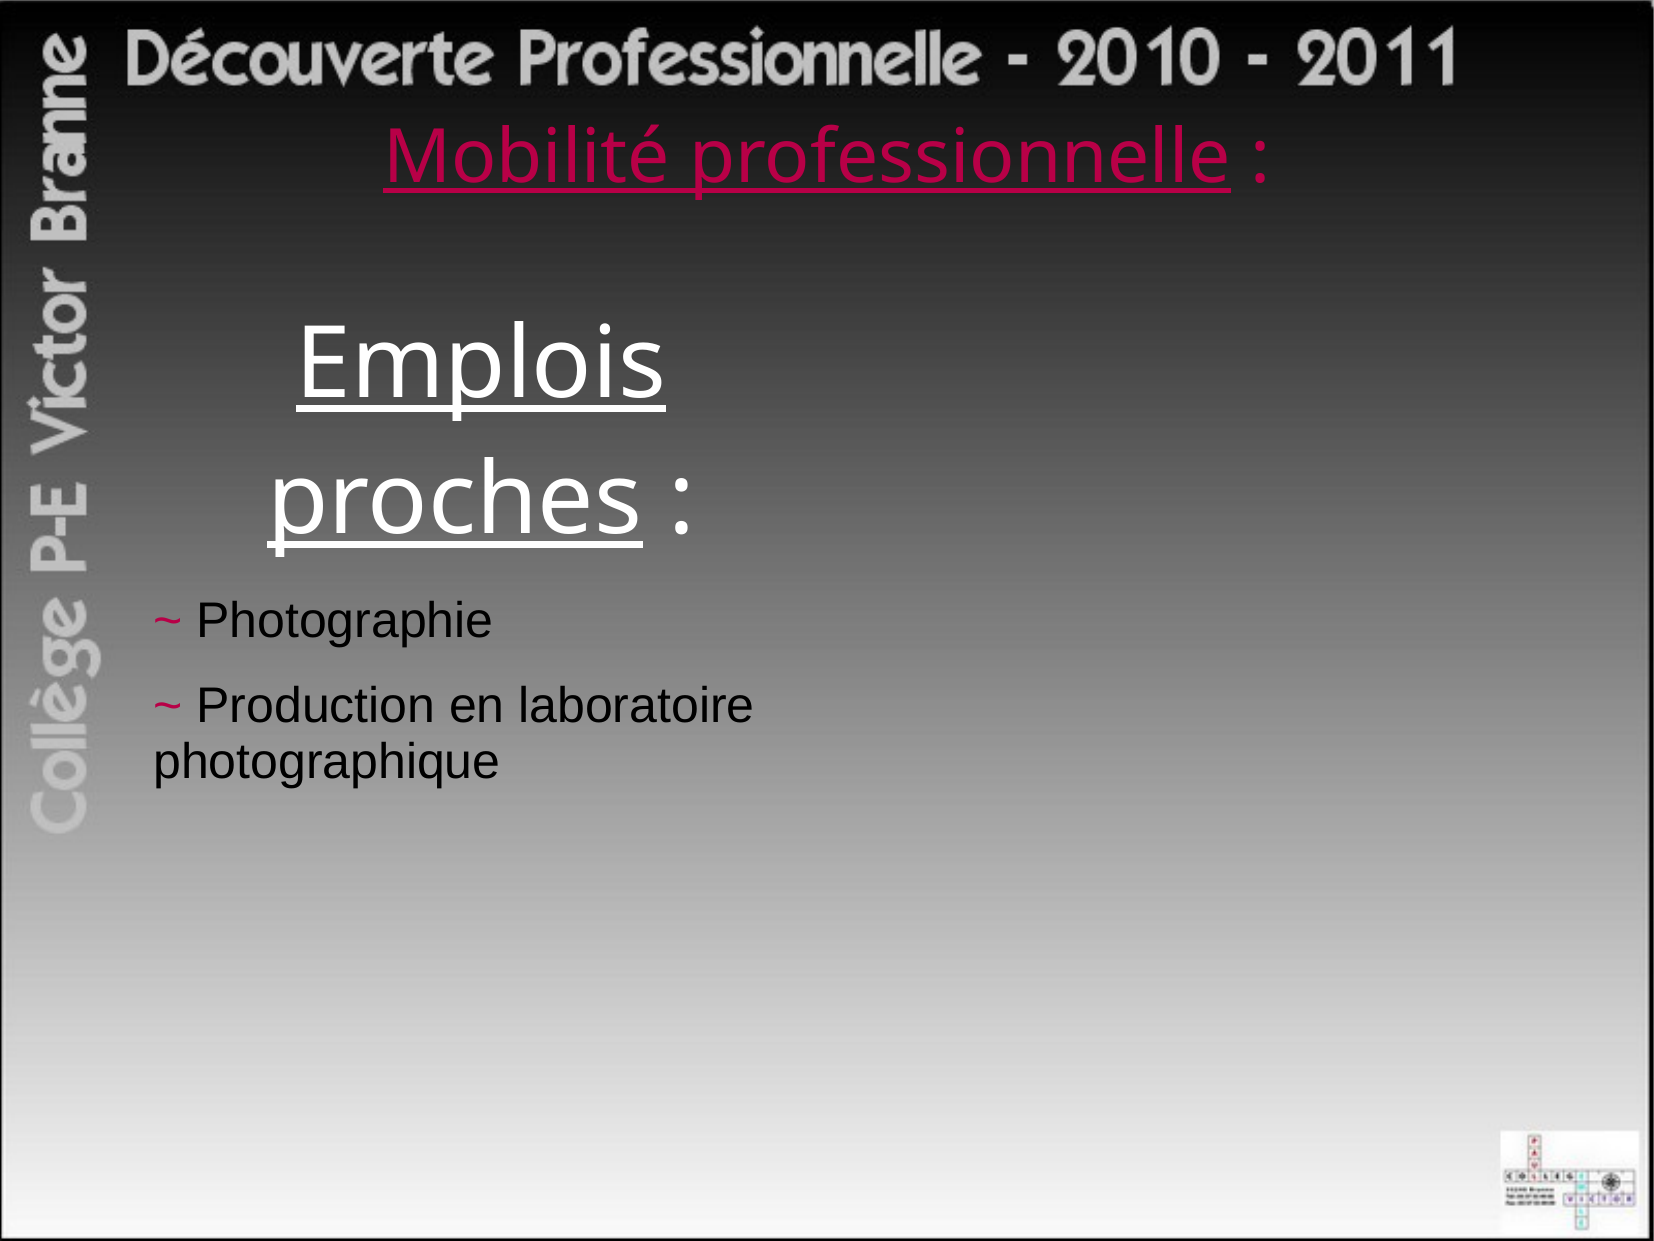

# Mobilité professionnelle :
Emplois proches :
~ Photographie
~ Production en laboratoire photographique